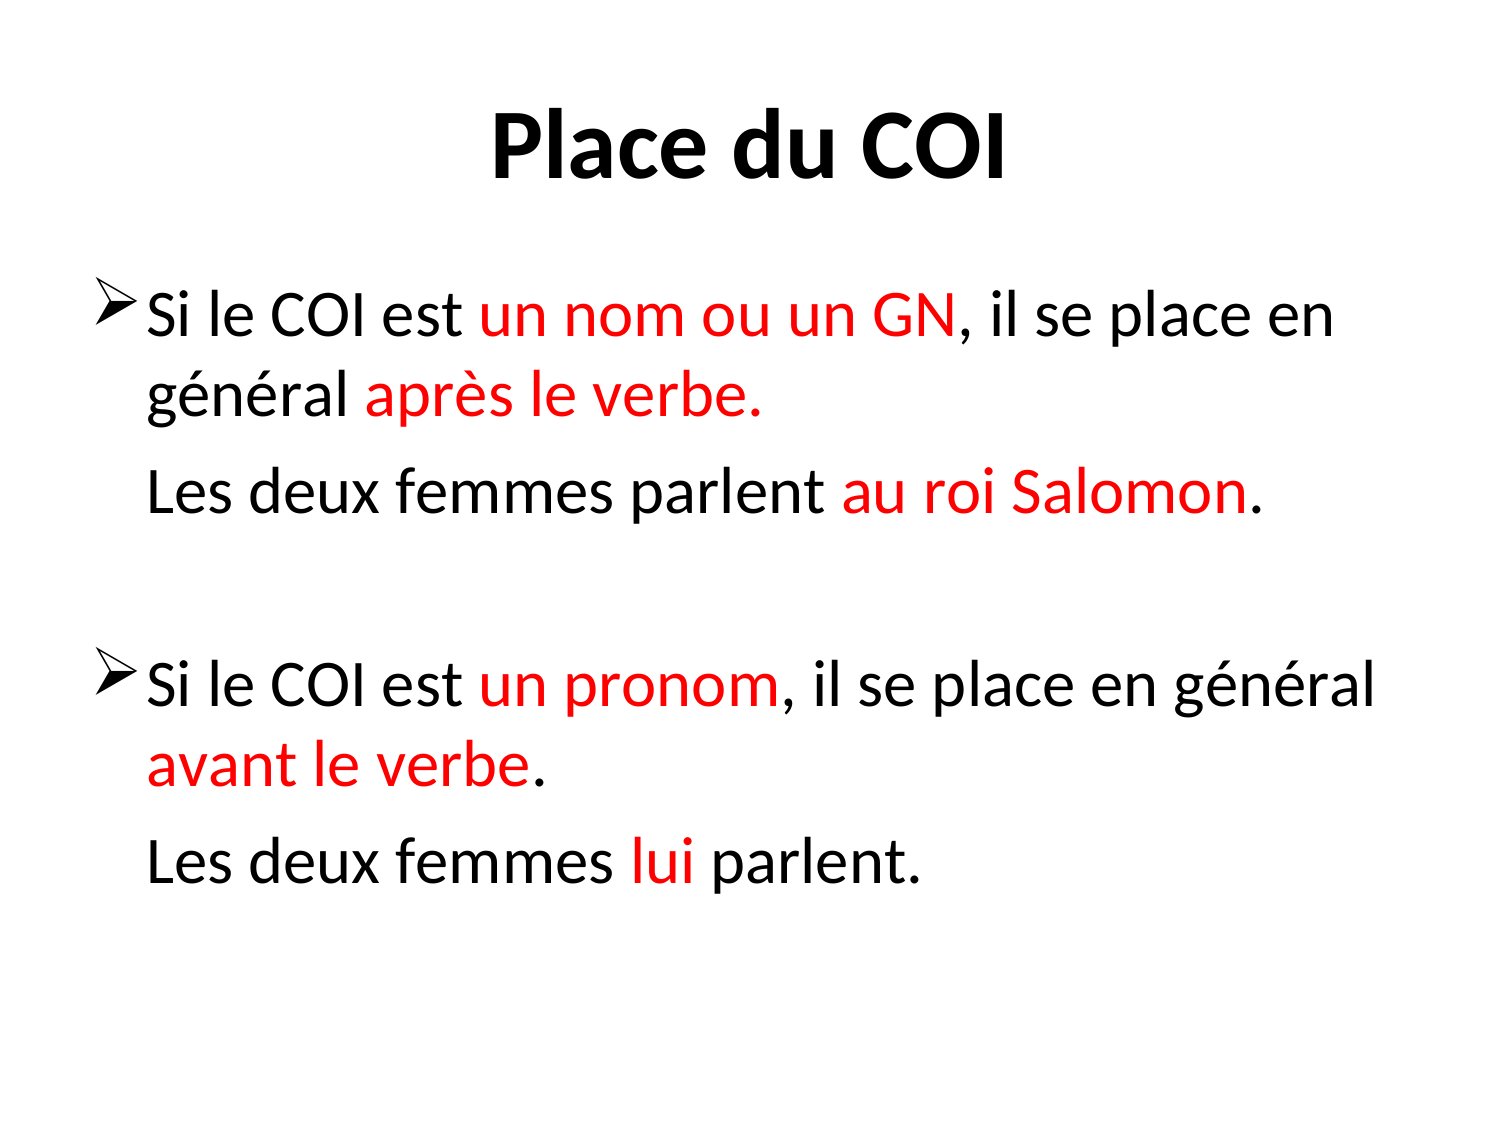

# Place du COI
Si le COI est un nom ou un GN, il se place en général après le verbe.
	Les deux femmes parlent au roi Salomon.
Si le COI est un pronom, il se place en général avant le verbe.
	Les deux femmes lui parlent.